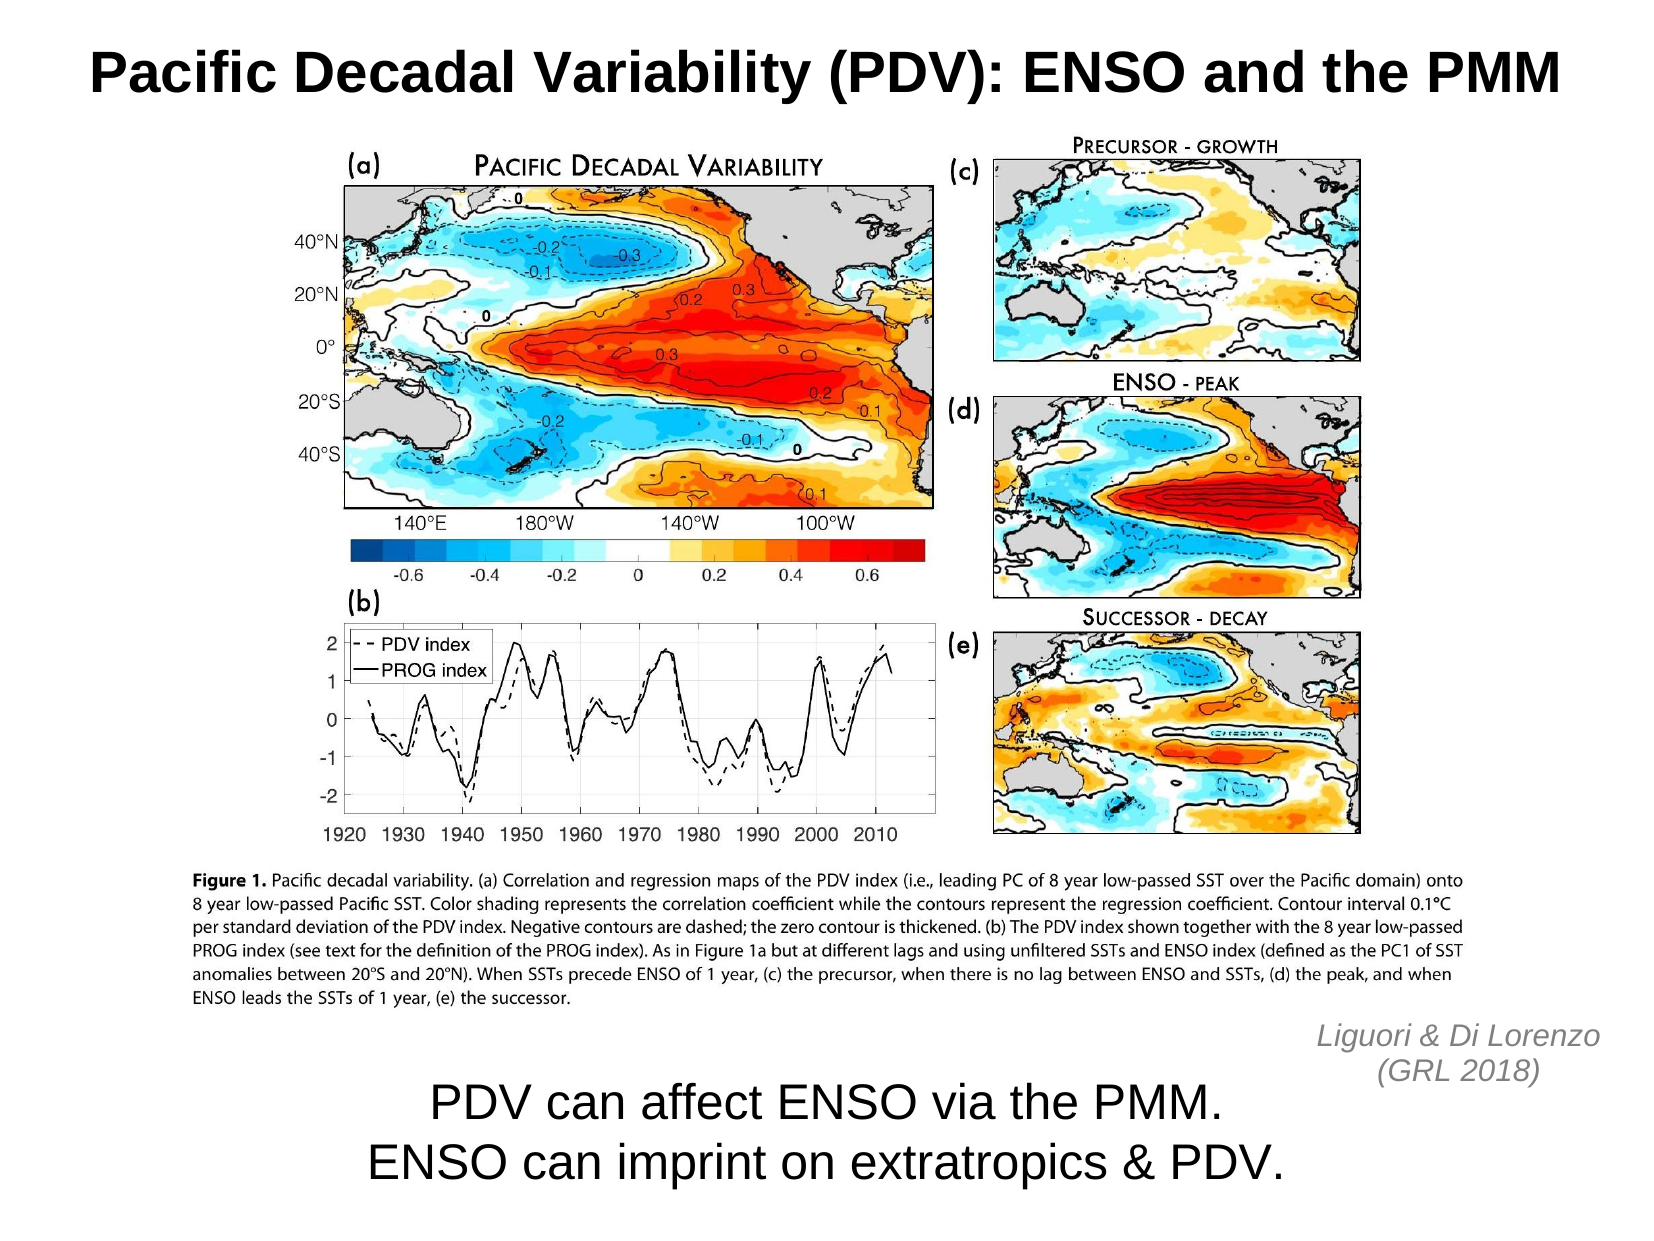

Pacific Decadal Variability (PDV): ENSO and the PMM
Liguori & Di Lorenzo
(GRL 2018)
PDV can affect ENSO via the PMM.
ENSO can imprint on extratropics & PDV.